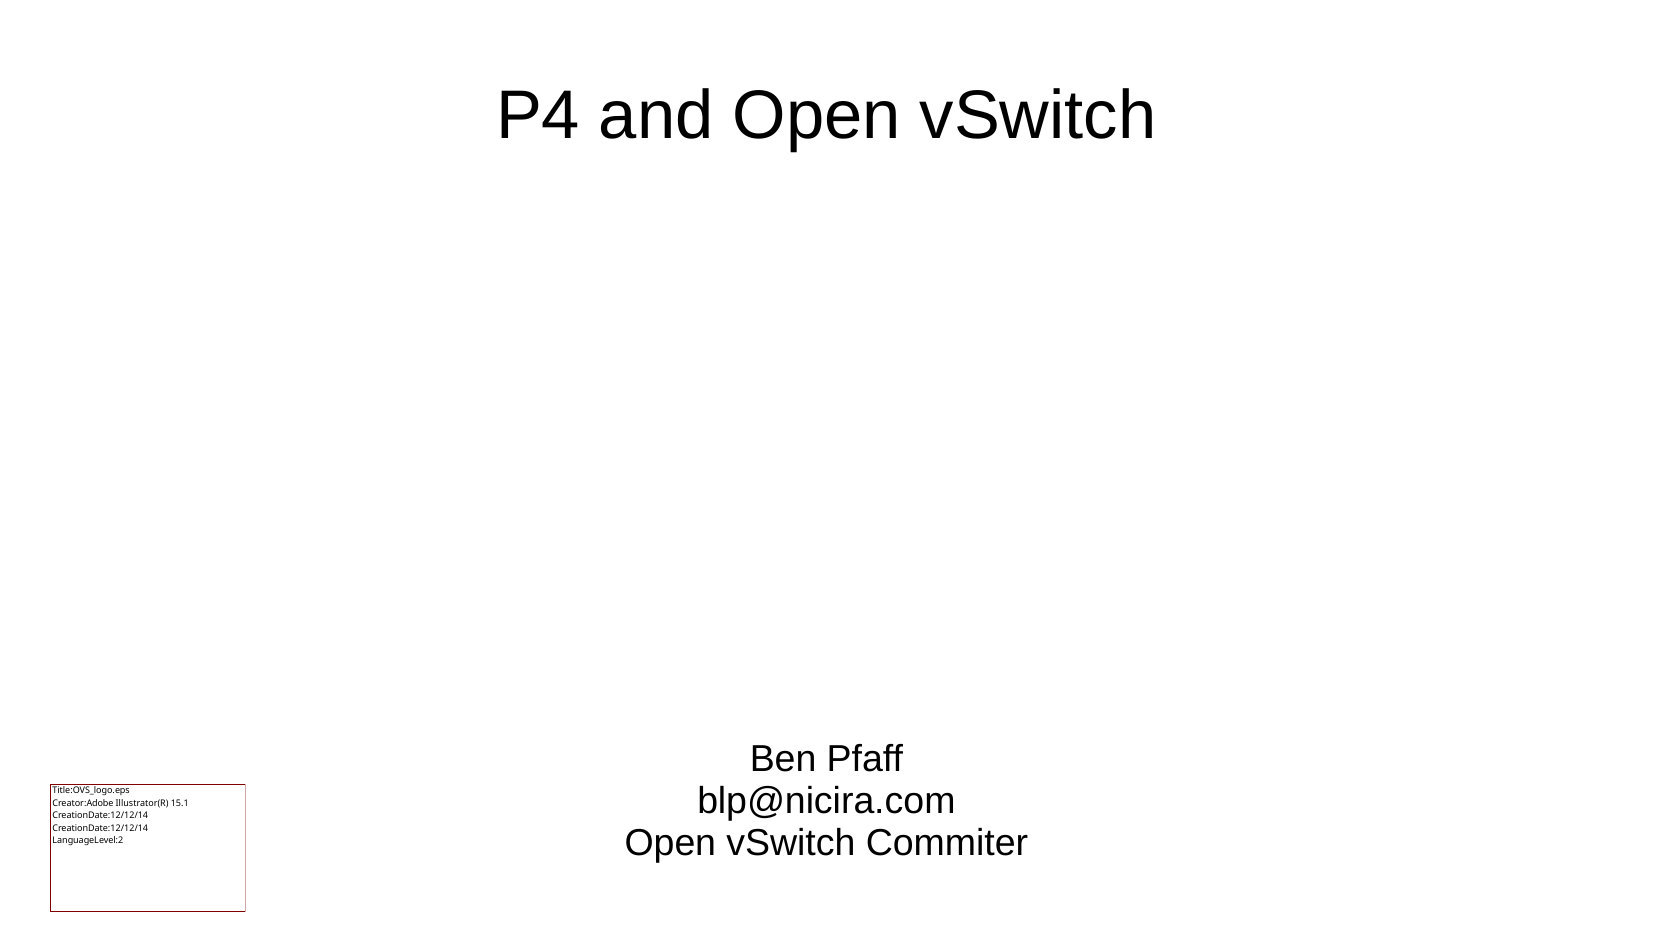

# P4 and Open vSwitch
Ben Pfaff
blp@nicira.com
Open vSwitch Commiter